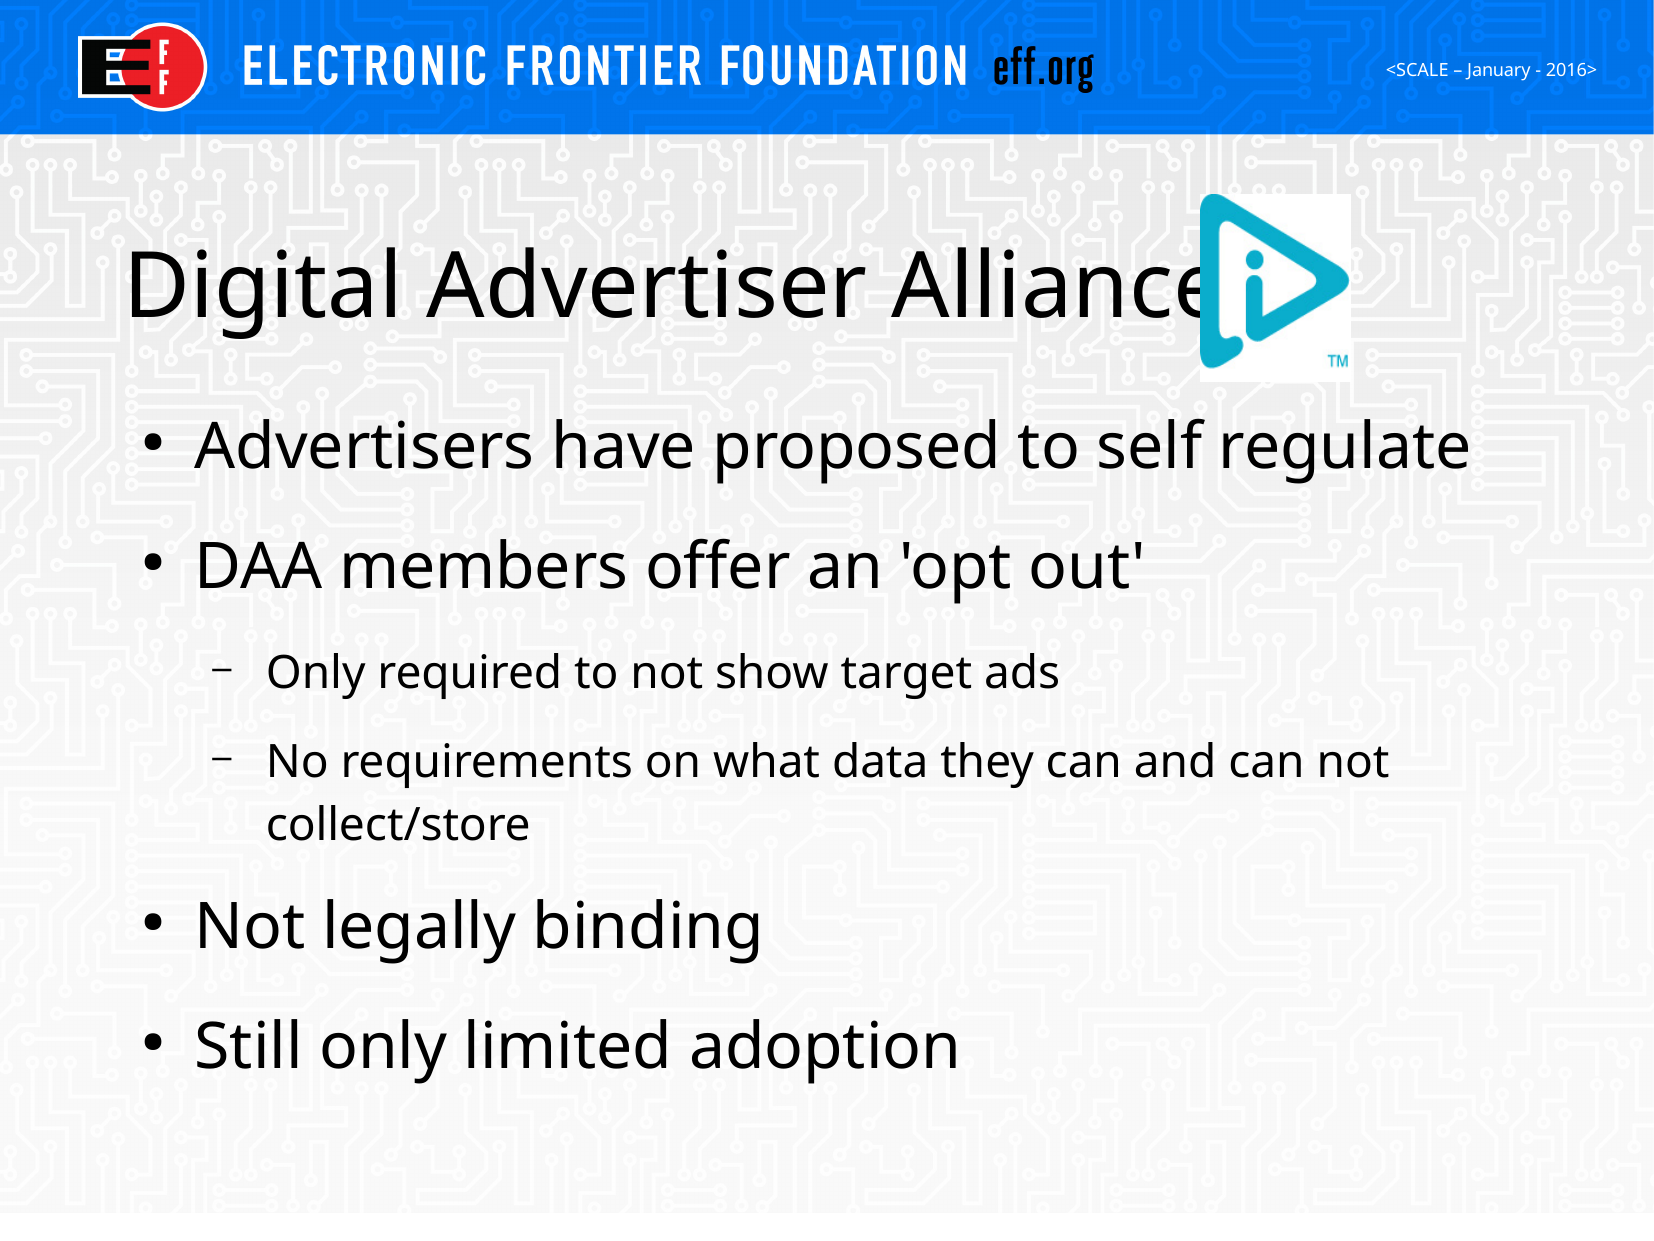

# Digital Advertiser Alliance
Advertisers have proposed to self regulate
DAA members offer an 'opt out'
Only required to not show target ads
No requirements on what data they can and can not collect/store
Not legally binding
Still only limited adoption